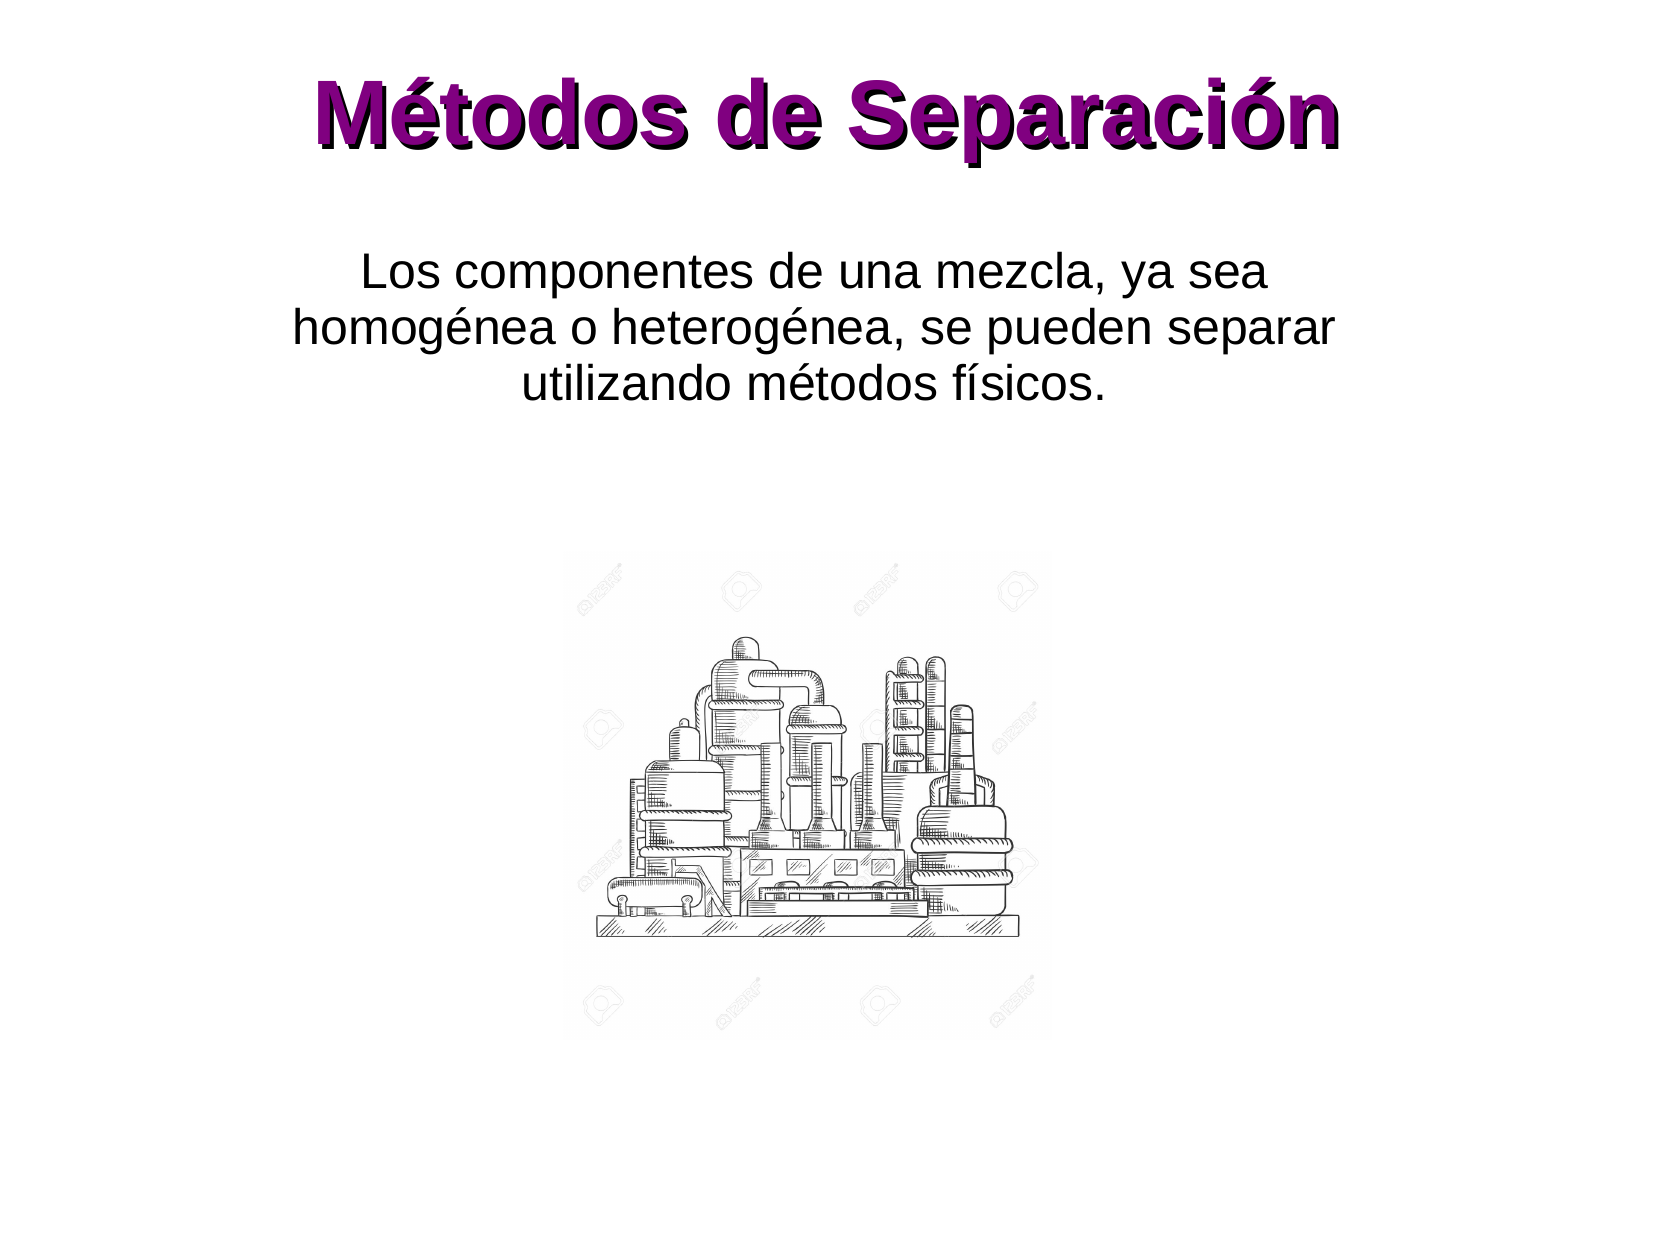

# Métodos de Separación
Los componentes de una mezcla, ya sea homogénea o heterogénea, se pueden separar utilizando métodos físicos.